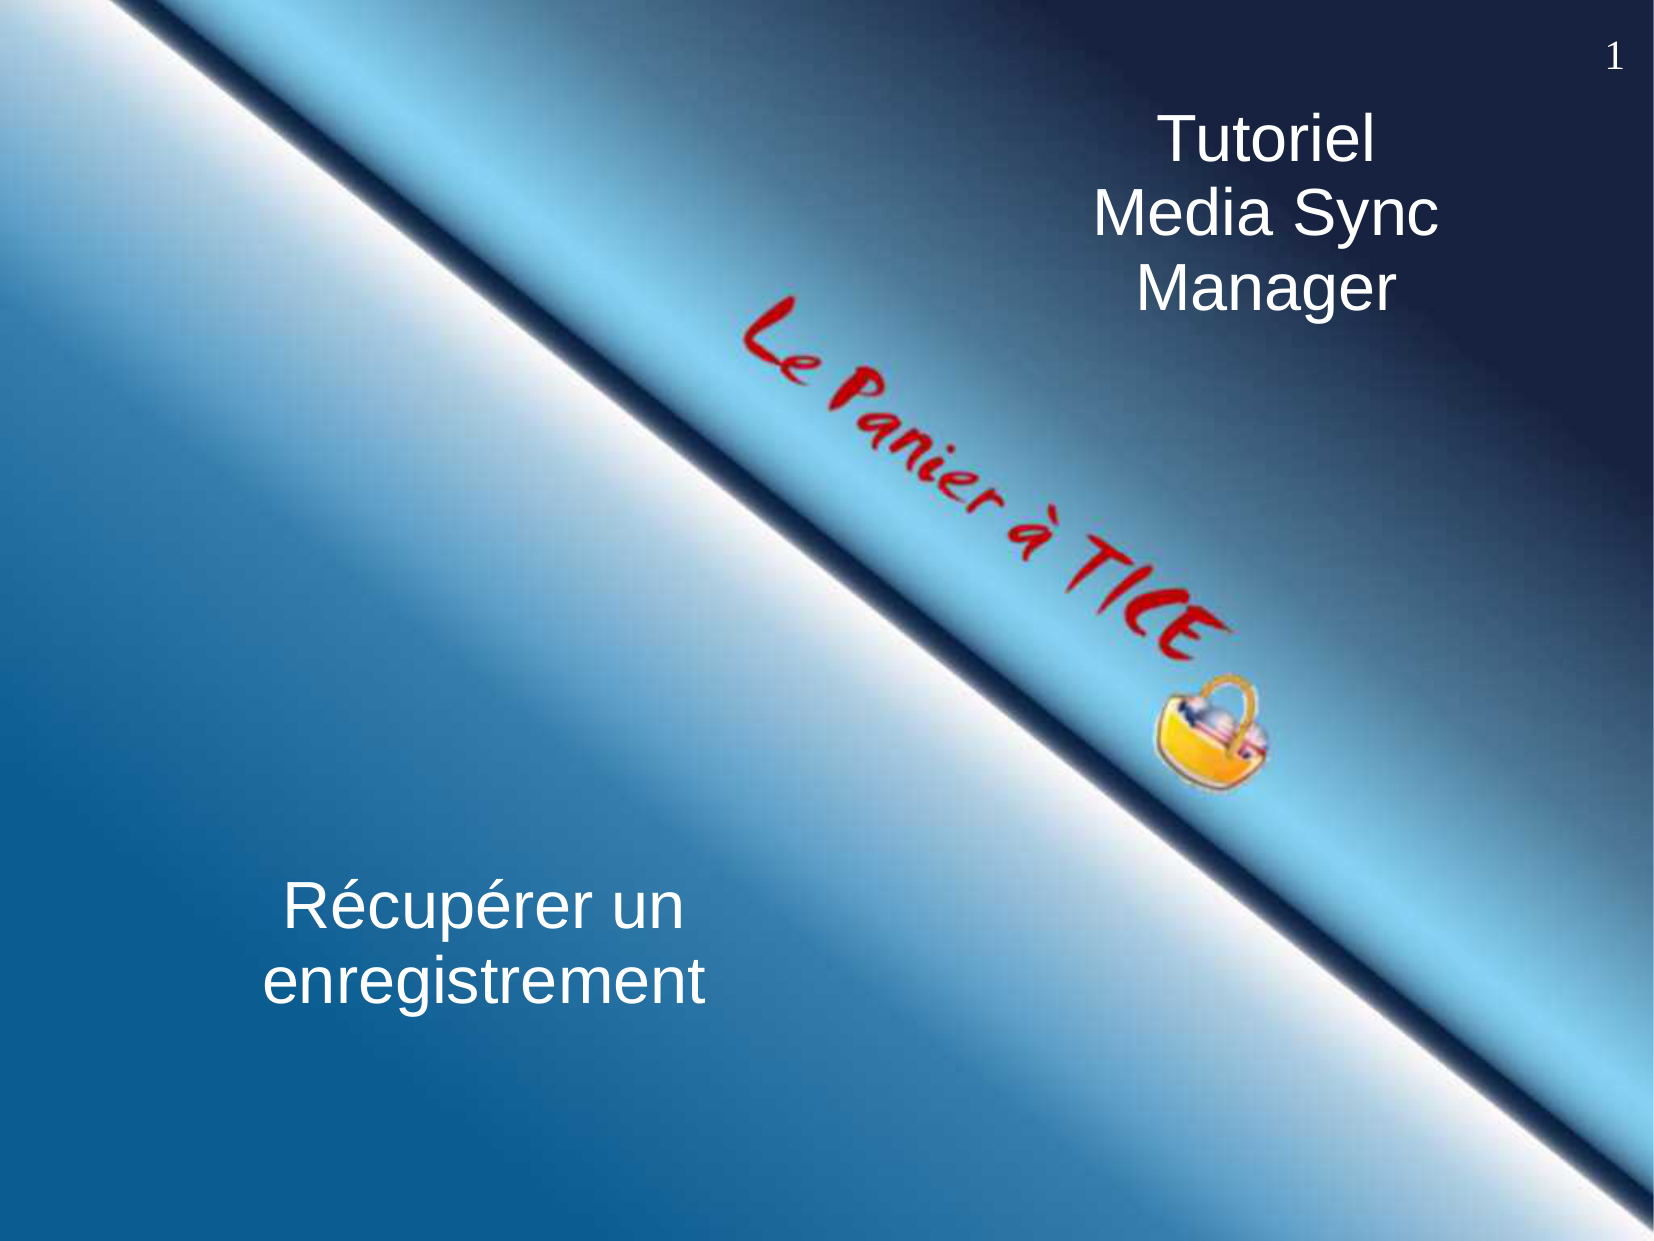

1
Tutoriel
Media Sync Manager
# Récupérer un enregistrement